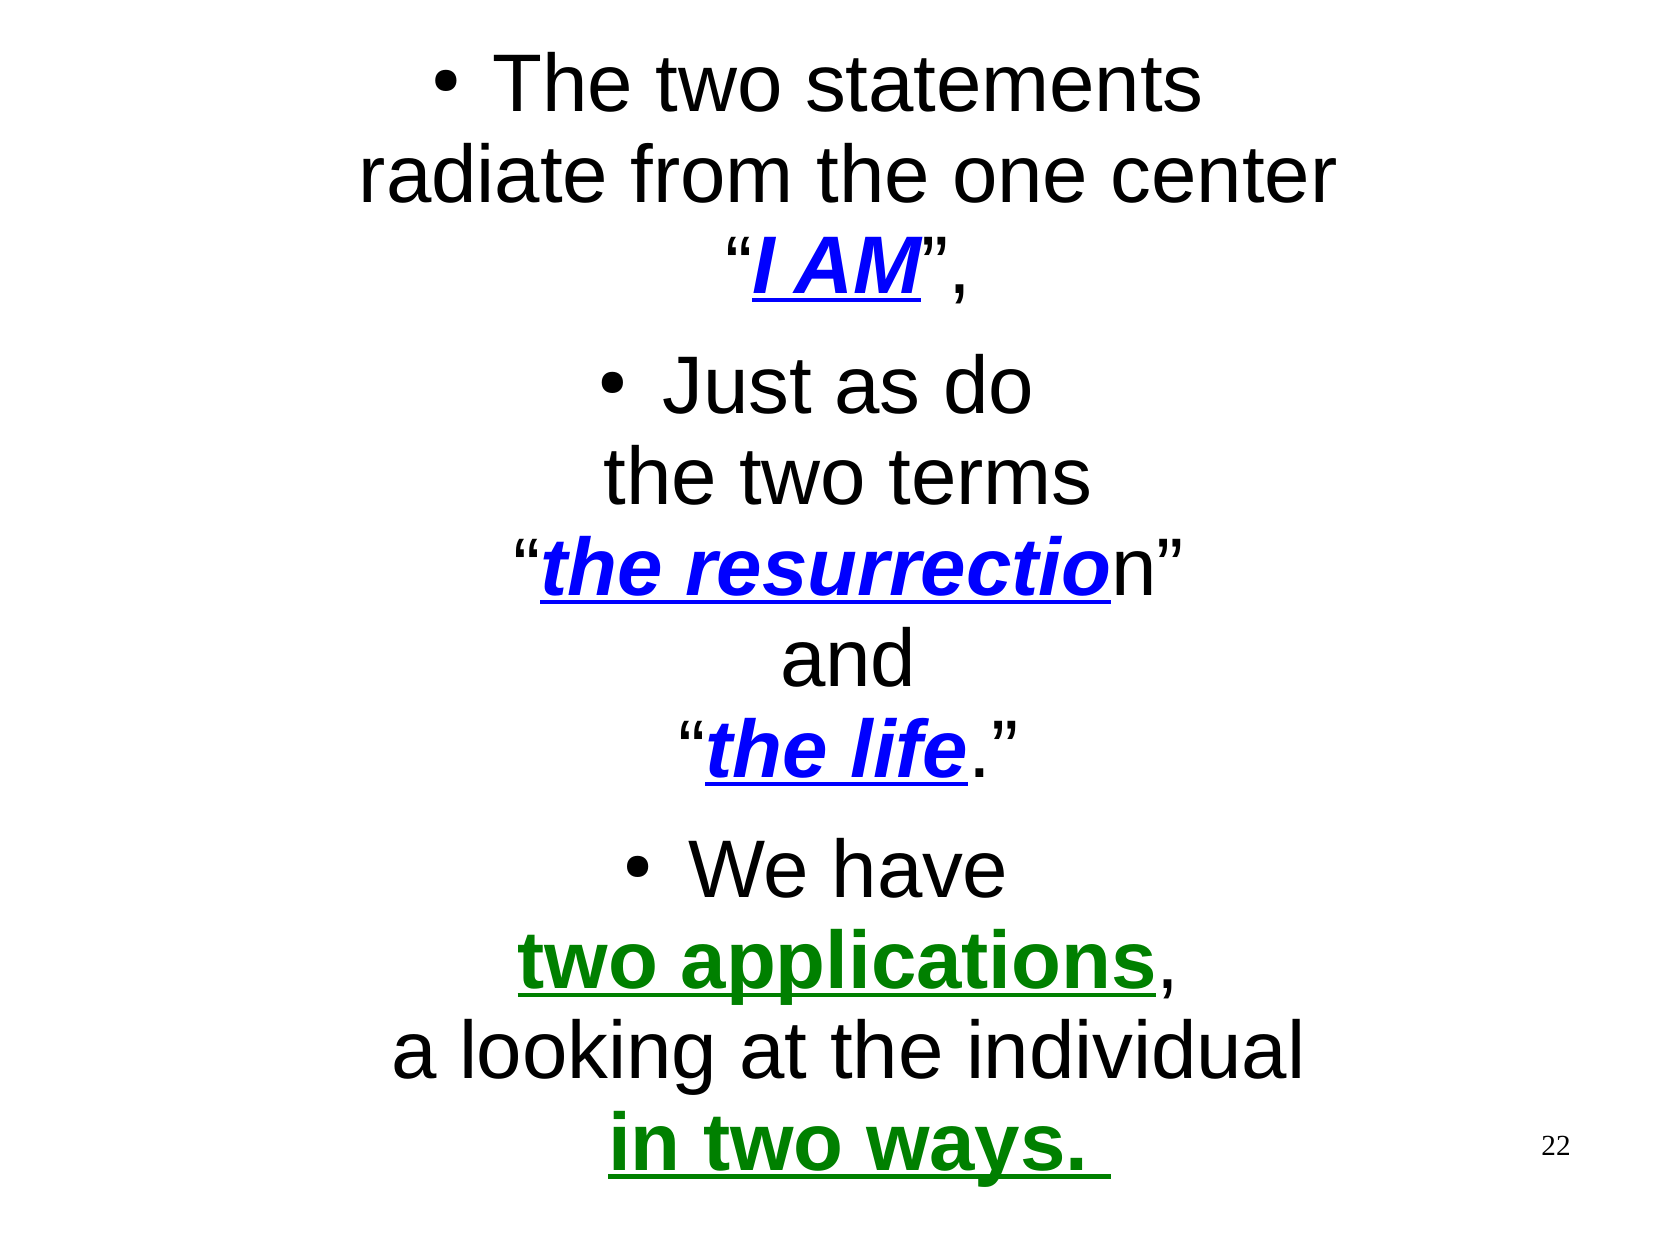

# The two statements radiate from the one center “I AM”,
Just as do
the two terms
“the resurrection”
and
“the life.”
We have
two applications,
a looking at the individual
in two ways.
22